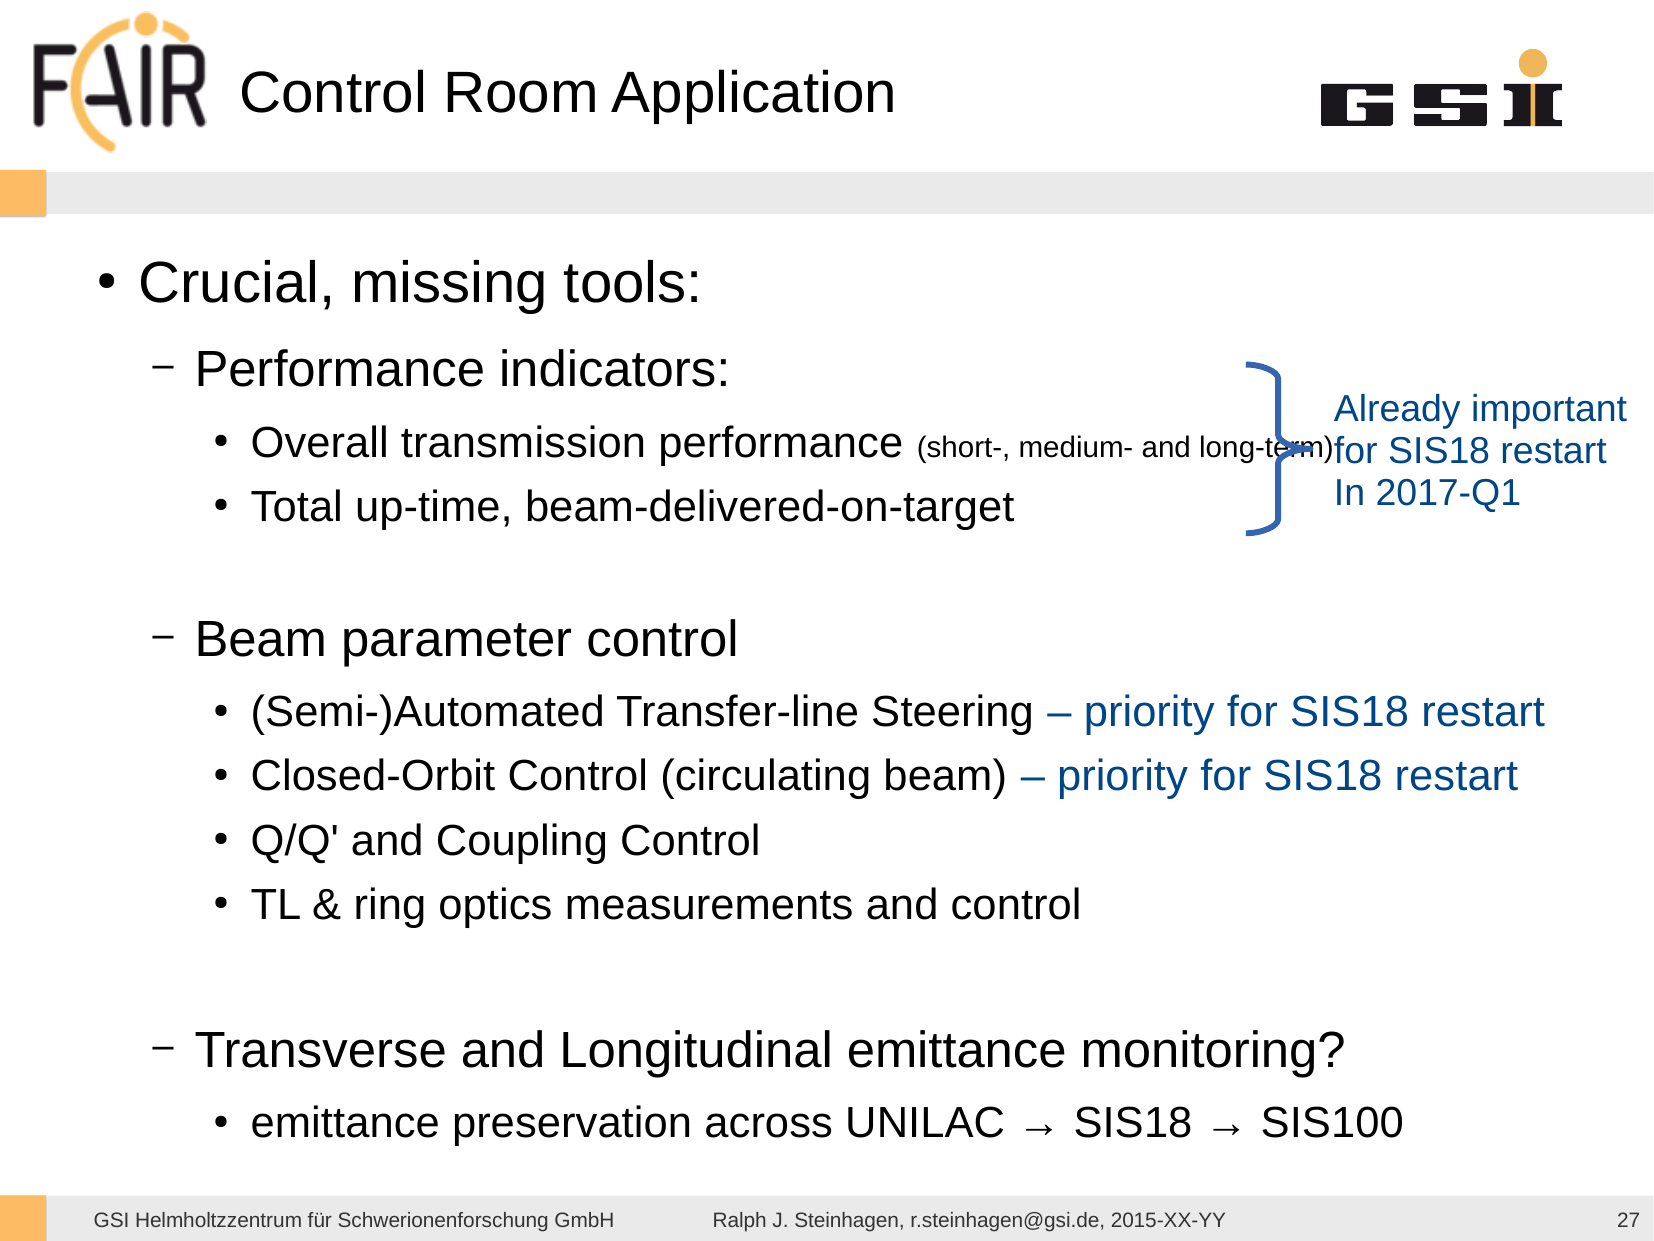

# Control Room Application
Crucial, missing tools:
Performance indicators:
Overall transmission performance (short-, medium- and long-term)
Total up-time, beam-delivered-on-target
Beam parameter control
(Semi-)Automated Transfer-line Steering – priority for SIS18 restart
Closed-Orbit Control (circulating beam) – priority for SIS18 restart
Q/Q' and Coupling Control
TL & ring optics measurements and control
Transverse and Longitudinal emittance monitoring?
emittance preservation across UNILAC → SIS18 → SIS100
Already important
for SIS18 restart
In 2017-Q1